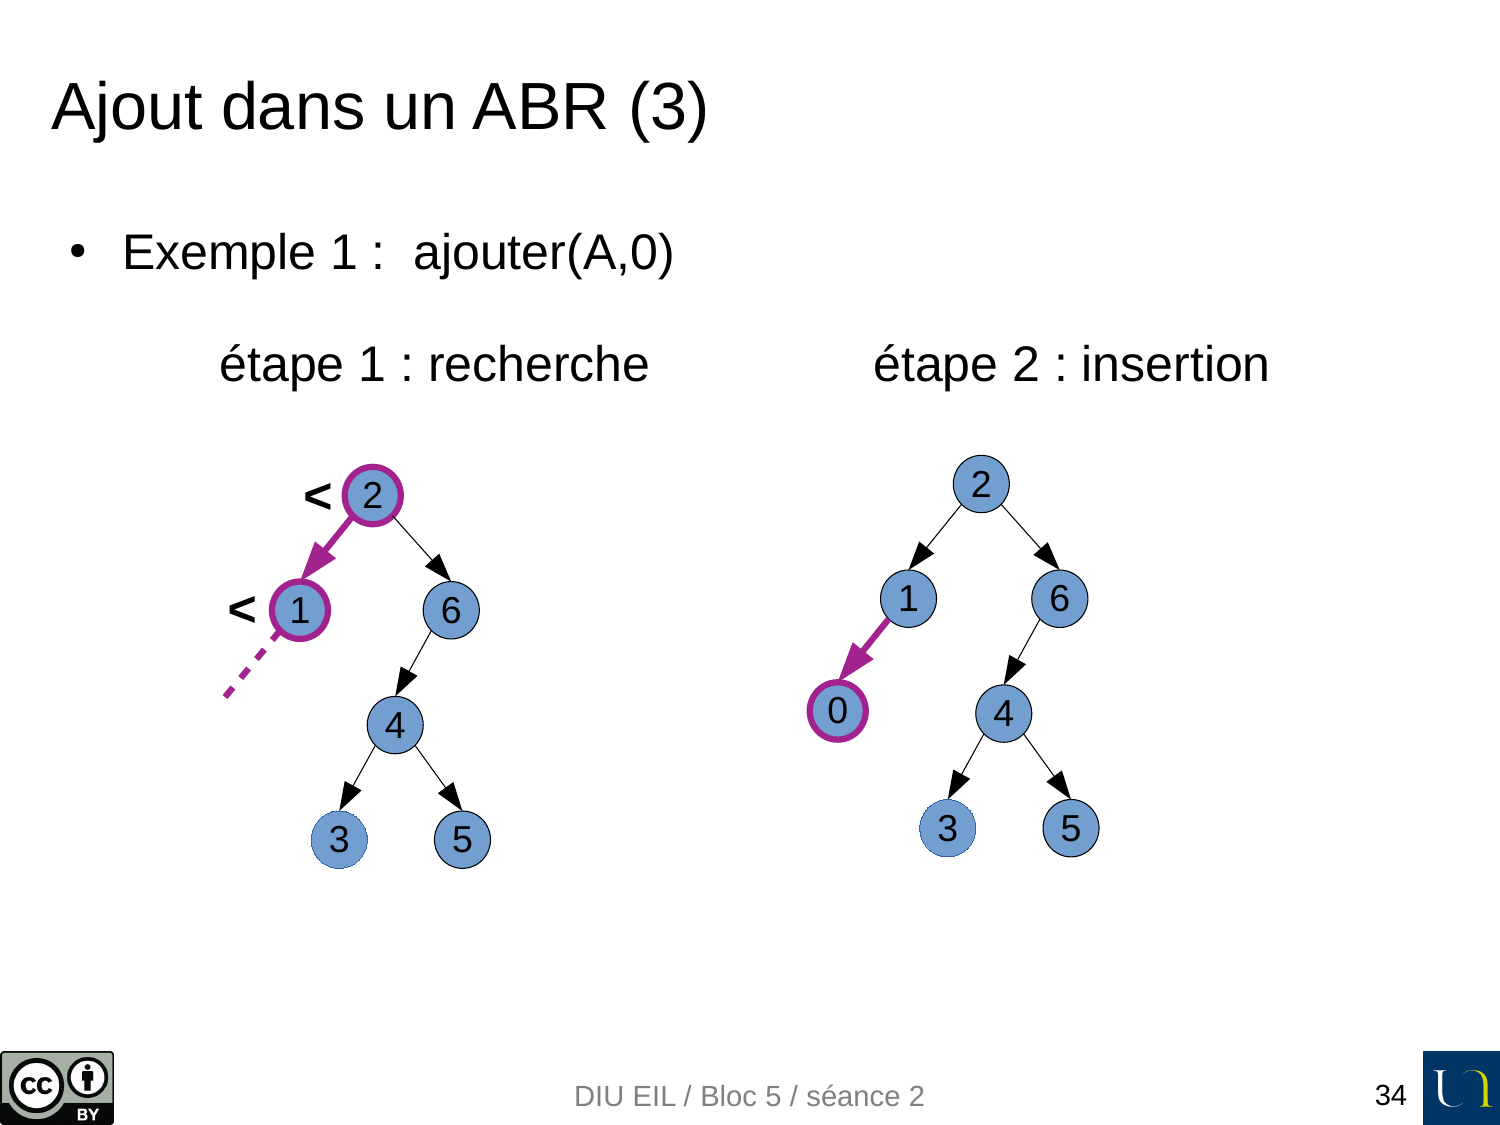

# Ajout dans un ABR (3)
Exemple 1 : ajouter(A,0)
 étape 1 : recherche étape 2 : insertion
2
<
2
1
6
<
1
6
0
4
4
3
5
3
5
34